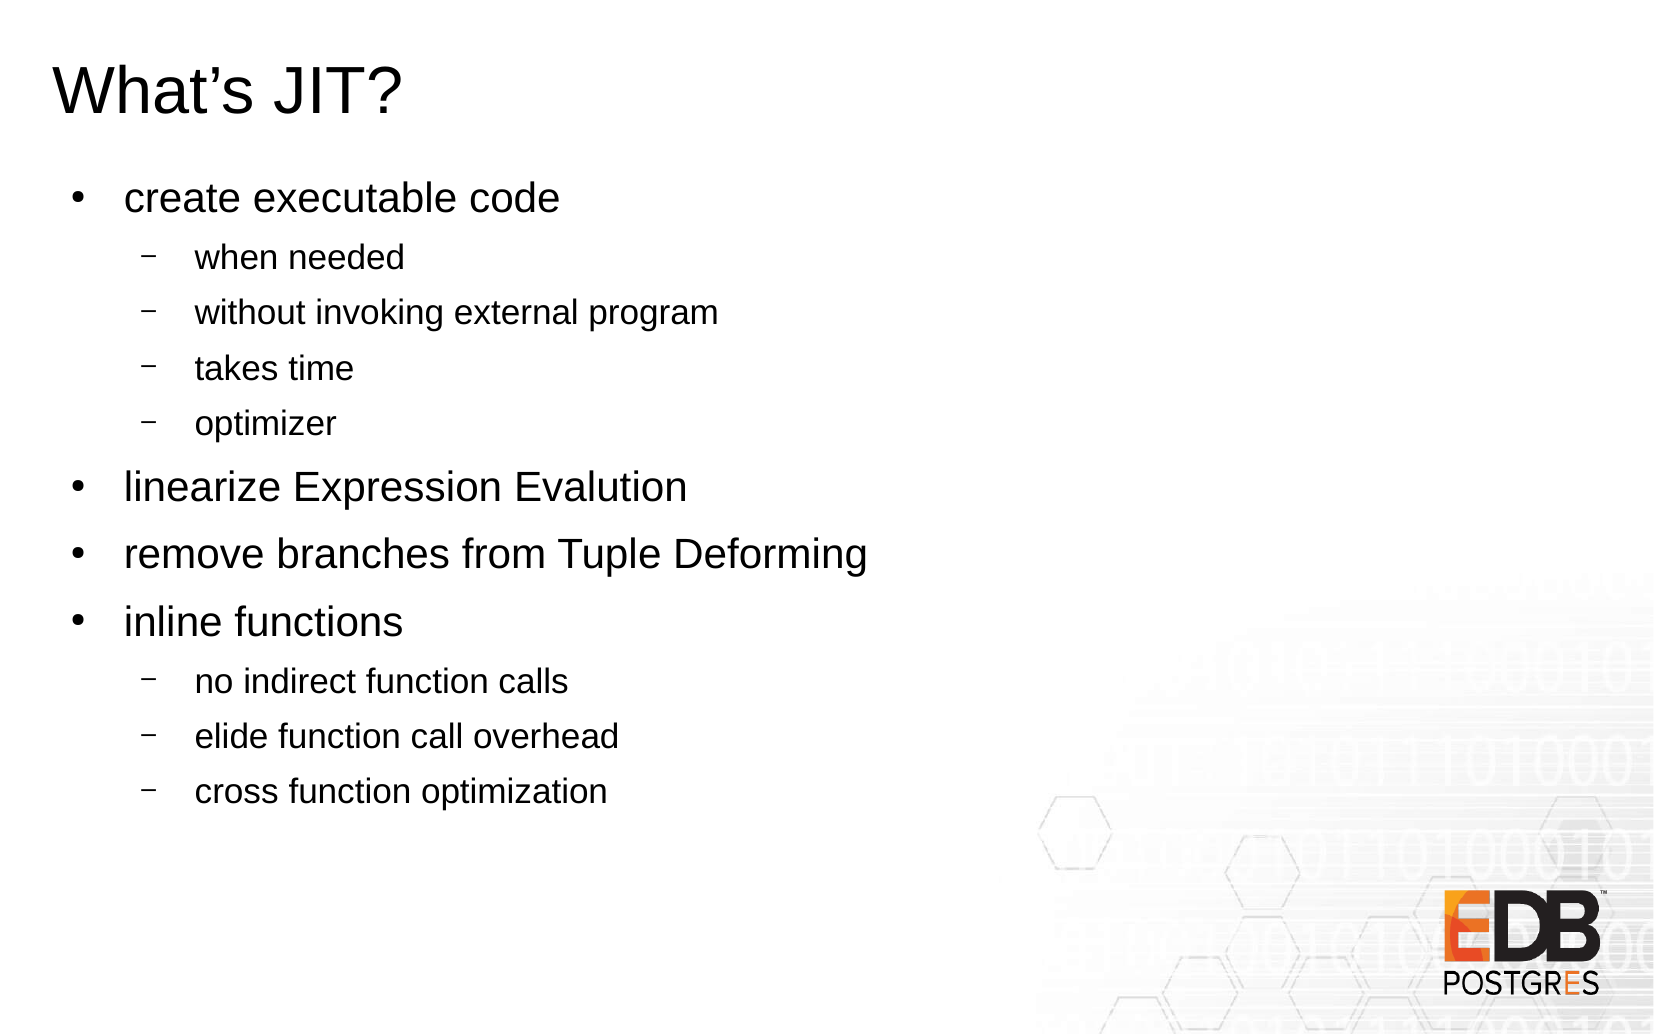

# What’s JIT?
create executable code
when needed
without invoking external program
takes time
optimizer
linearize Expression Evalution
remove branches from Tuple Deforming
inline functions
no indirect function calls
elide function call overhead
cross function optimization